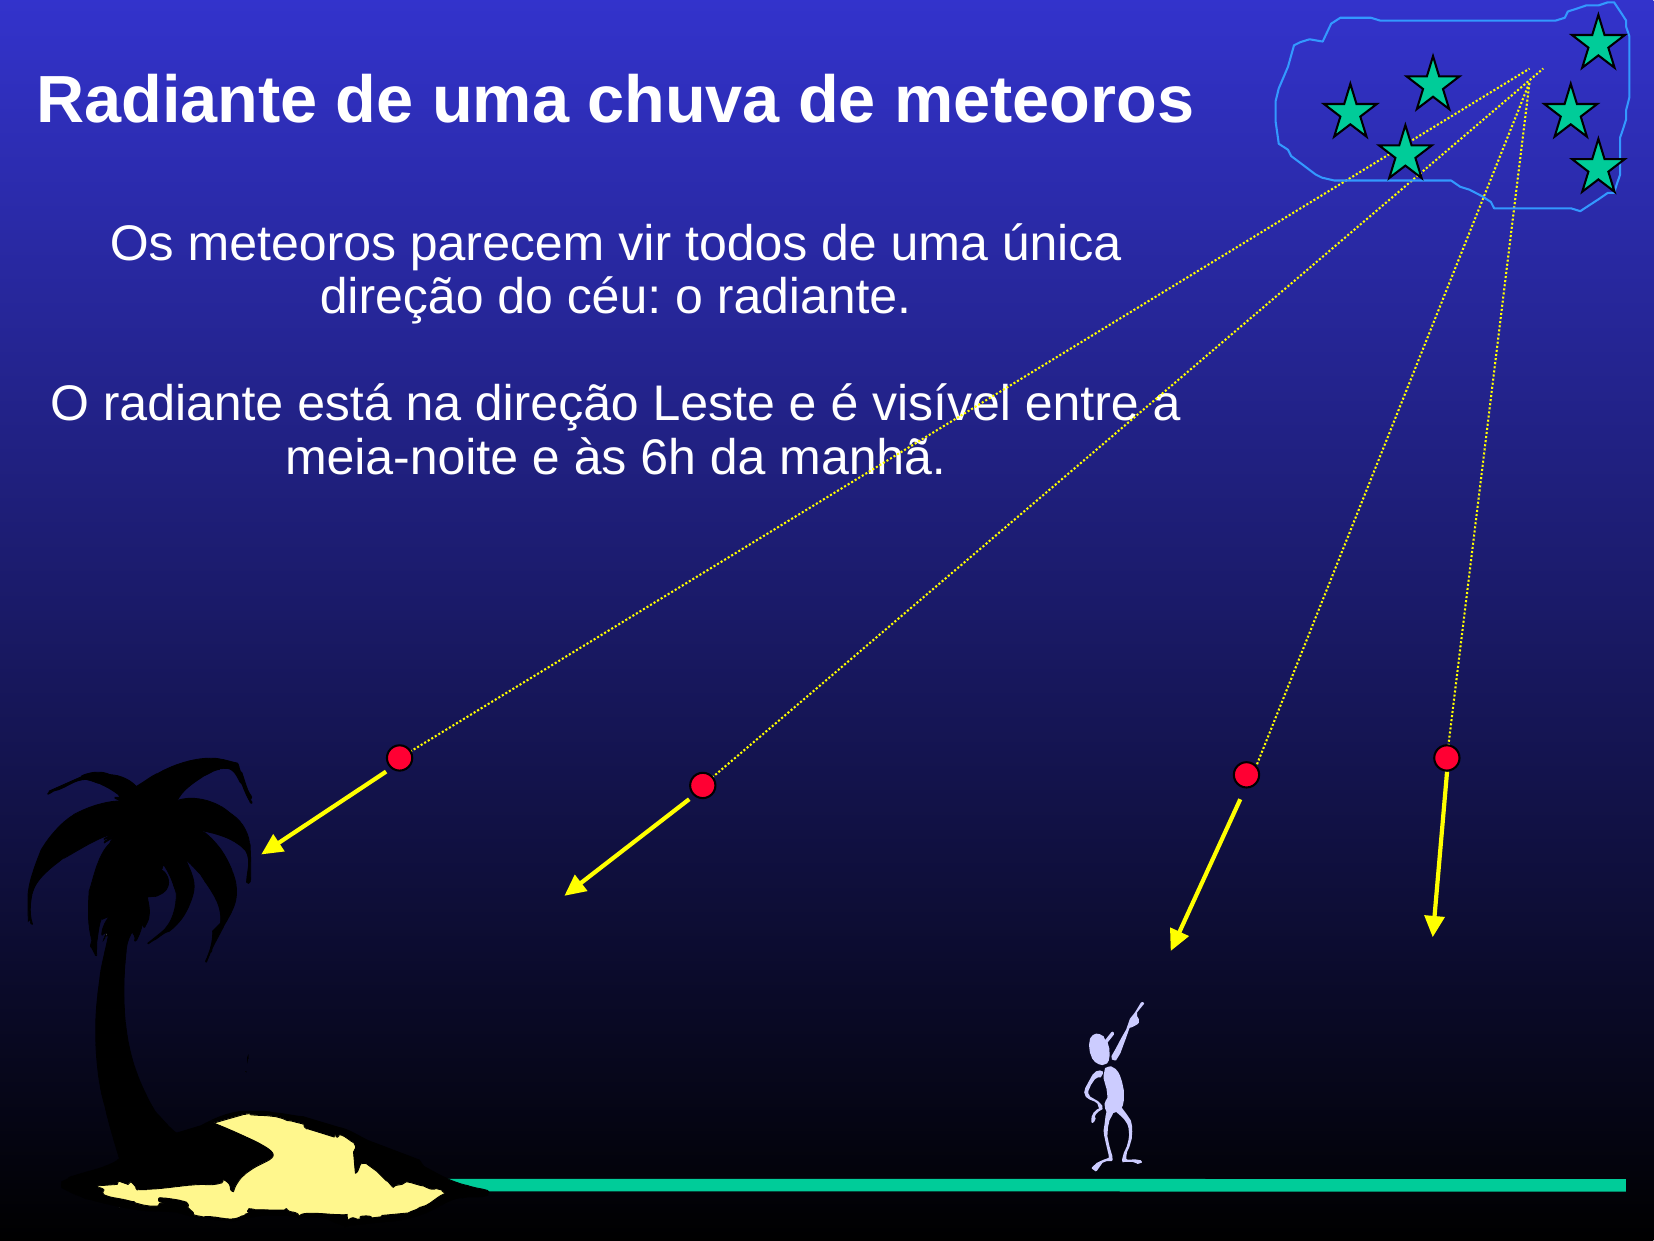

# Radiante de uma chuva de meteoros Os meteoros parecem vir todos de uma única direção do céu: o radiante. O radiante está na direção Leste e é visível entre a meia-noite e às 6h da manhã.